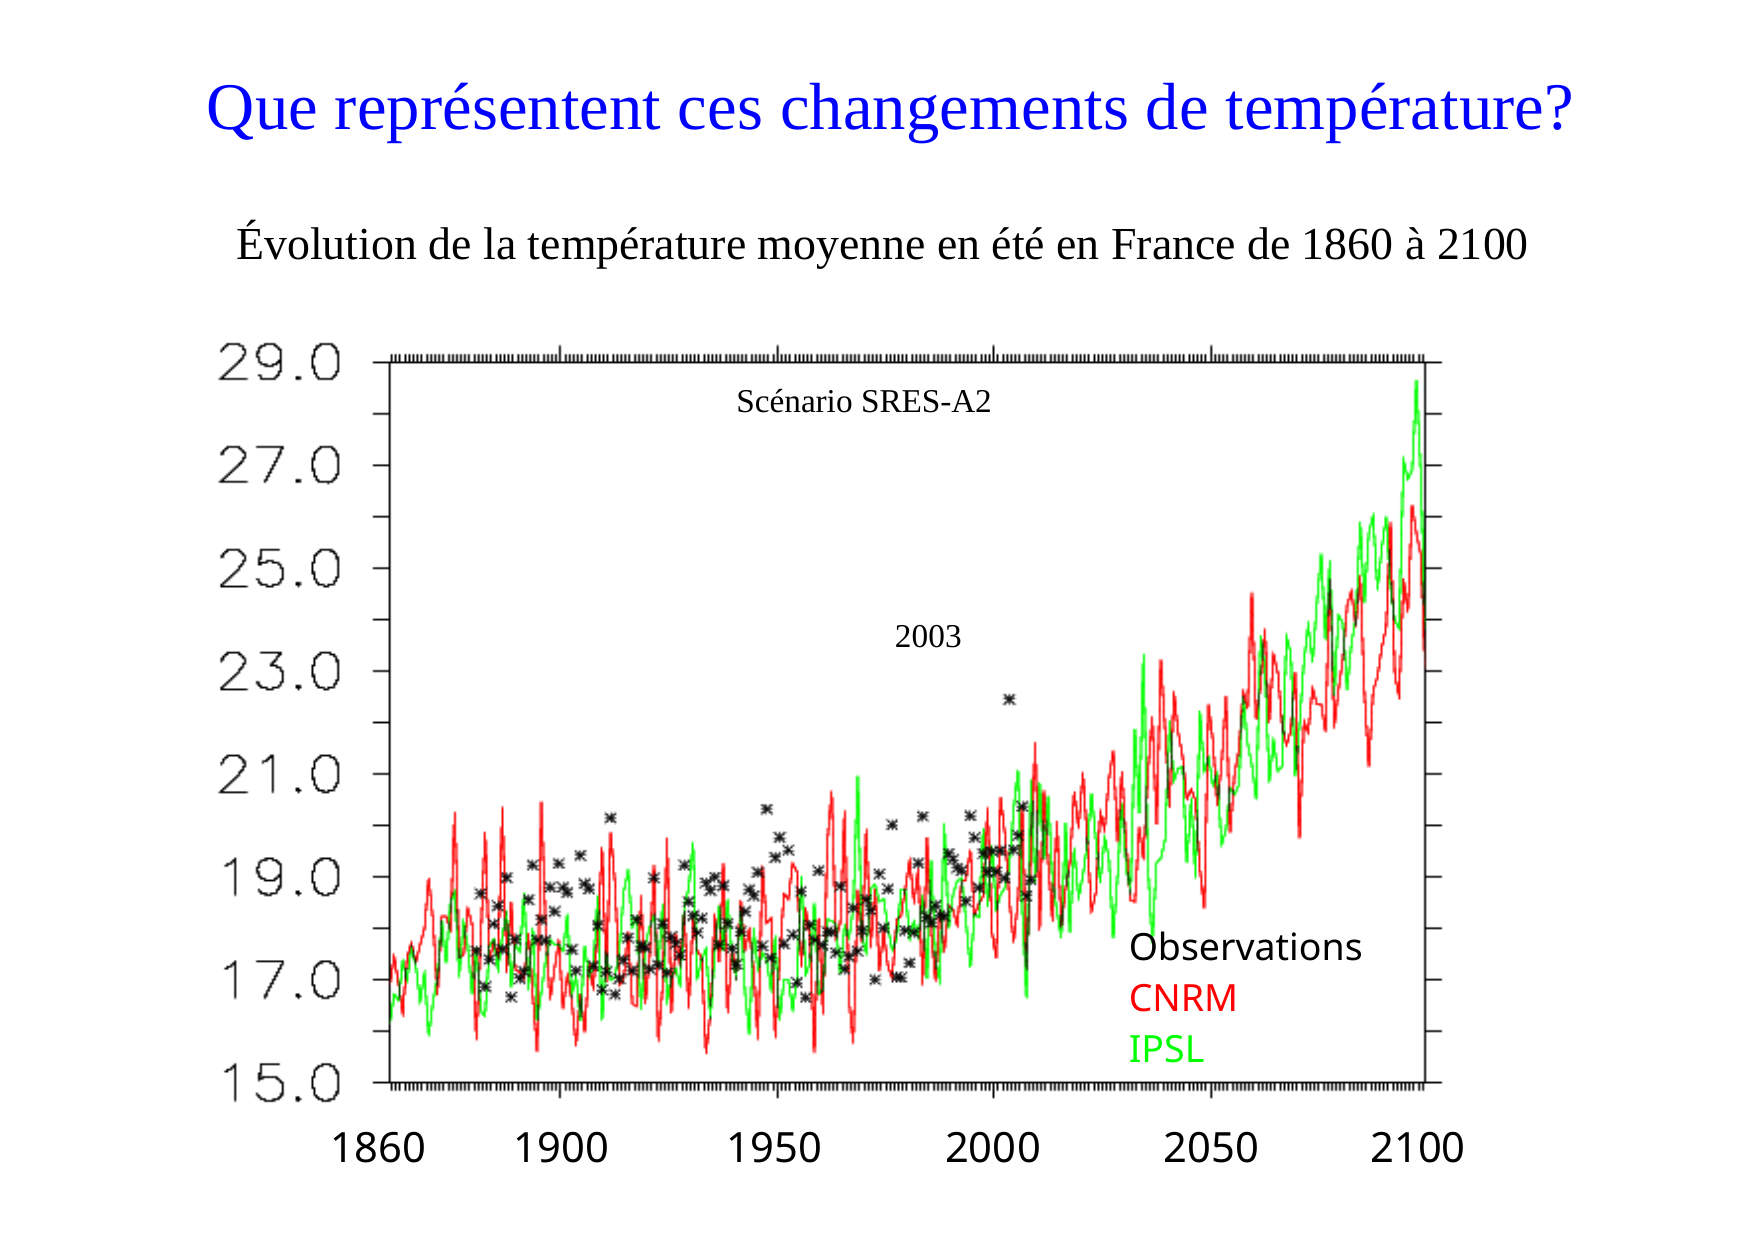

Que représentent ces changements de température?
Évolution de la température moyenne en été en France de 1860 à 2100
Scénario SRES-A2
2003
Observations
CNRM
IPSL
1860
1900
1950
2000
2050
2100